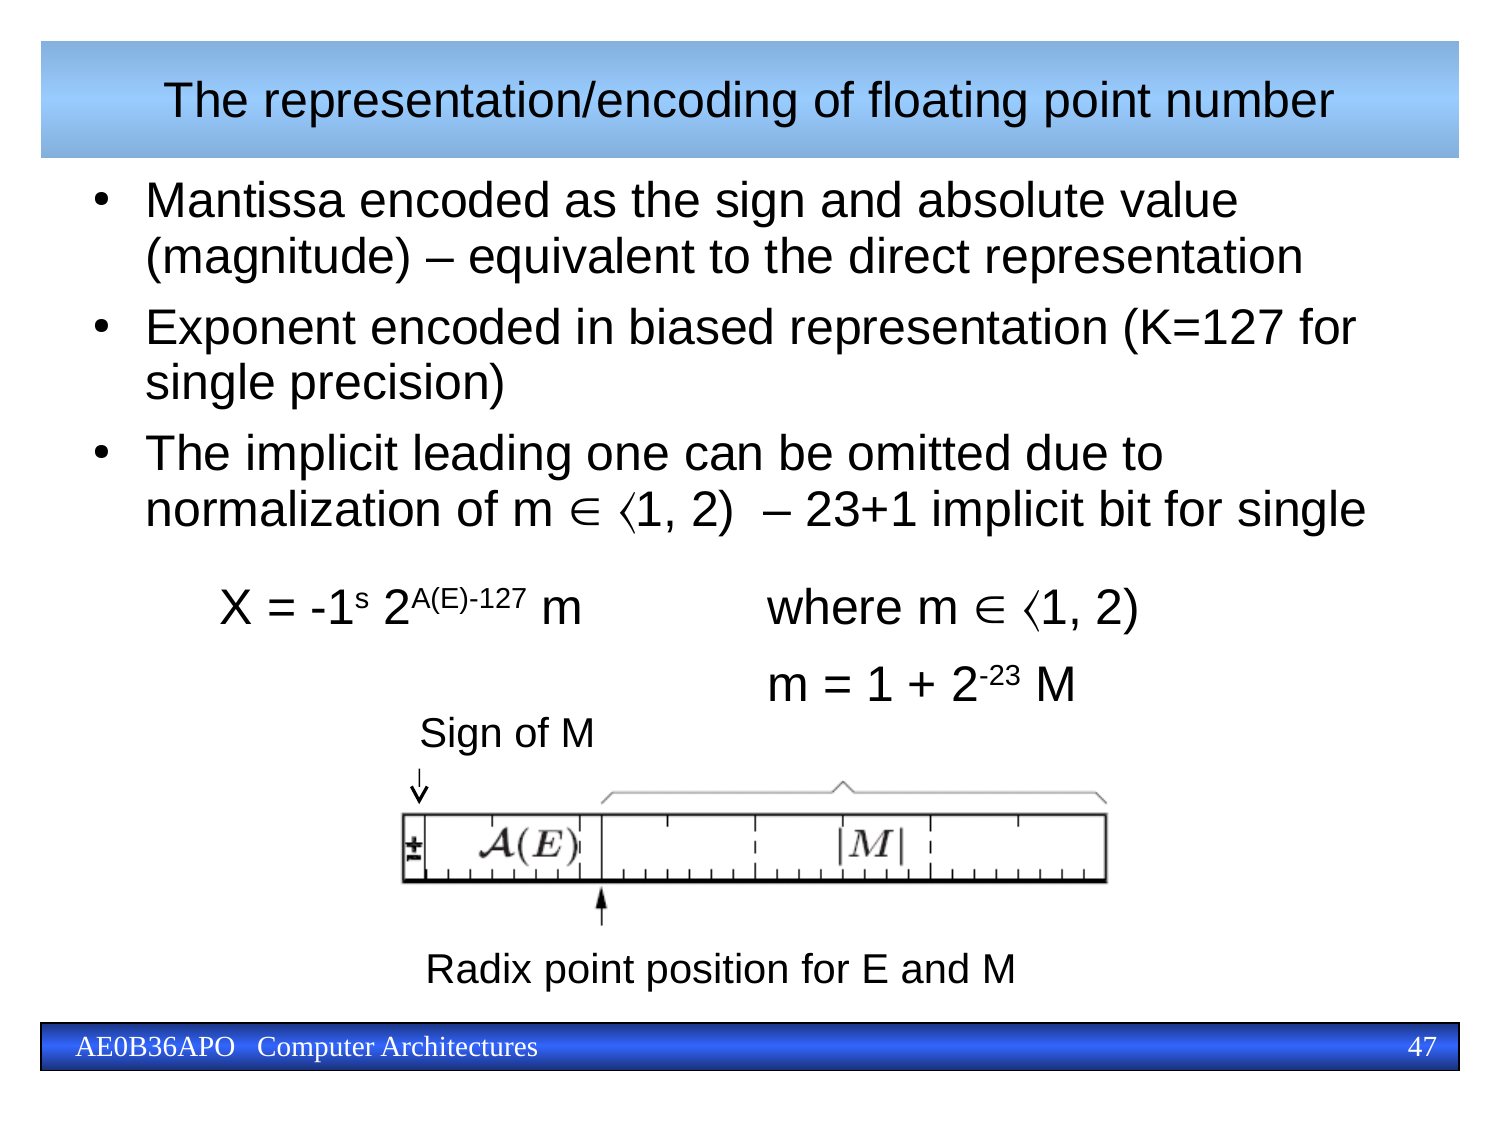

# The representation/encoding of floating point number
Mantissa encoded as the sign and absolute value (magnitude) – equivalent to the direct representation
Exponent encoded in biased representation (K=127 for single precision)
The implicit leading one can be omitted due to normalization of m ∈ 〈1, 2) – 23+1 implicit bit for single
X = -1s 2A(E)-127 m
where m ∈ 〈1, 2)
m = 1 + 2-23 M
Sign of M
Radix point position for E and M
AE0B36APO Computer Architectures
47